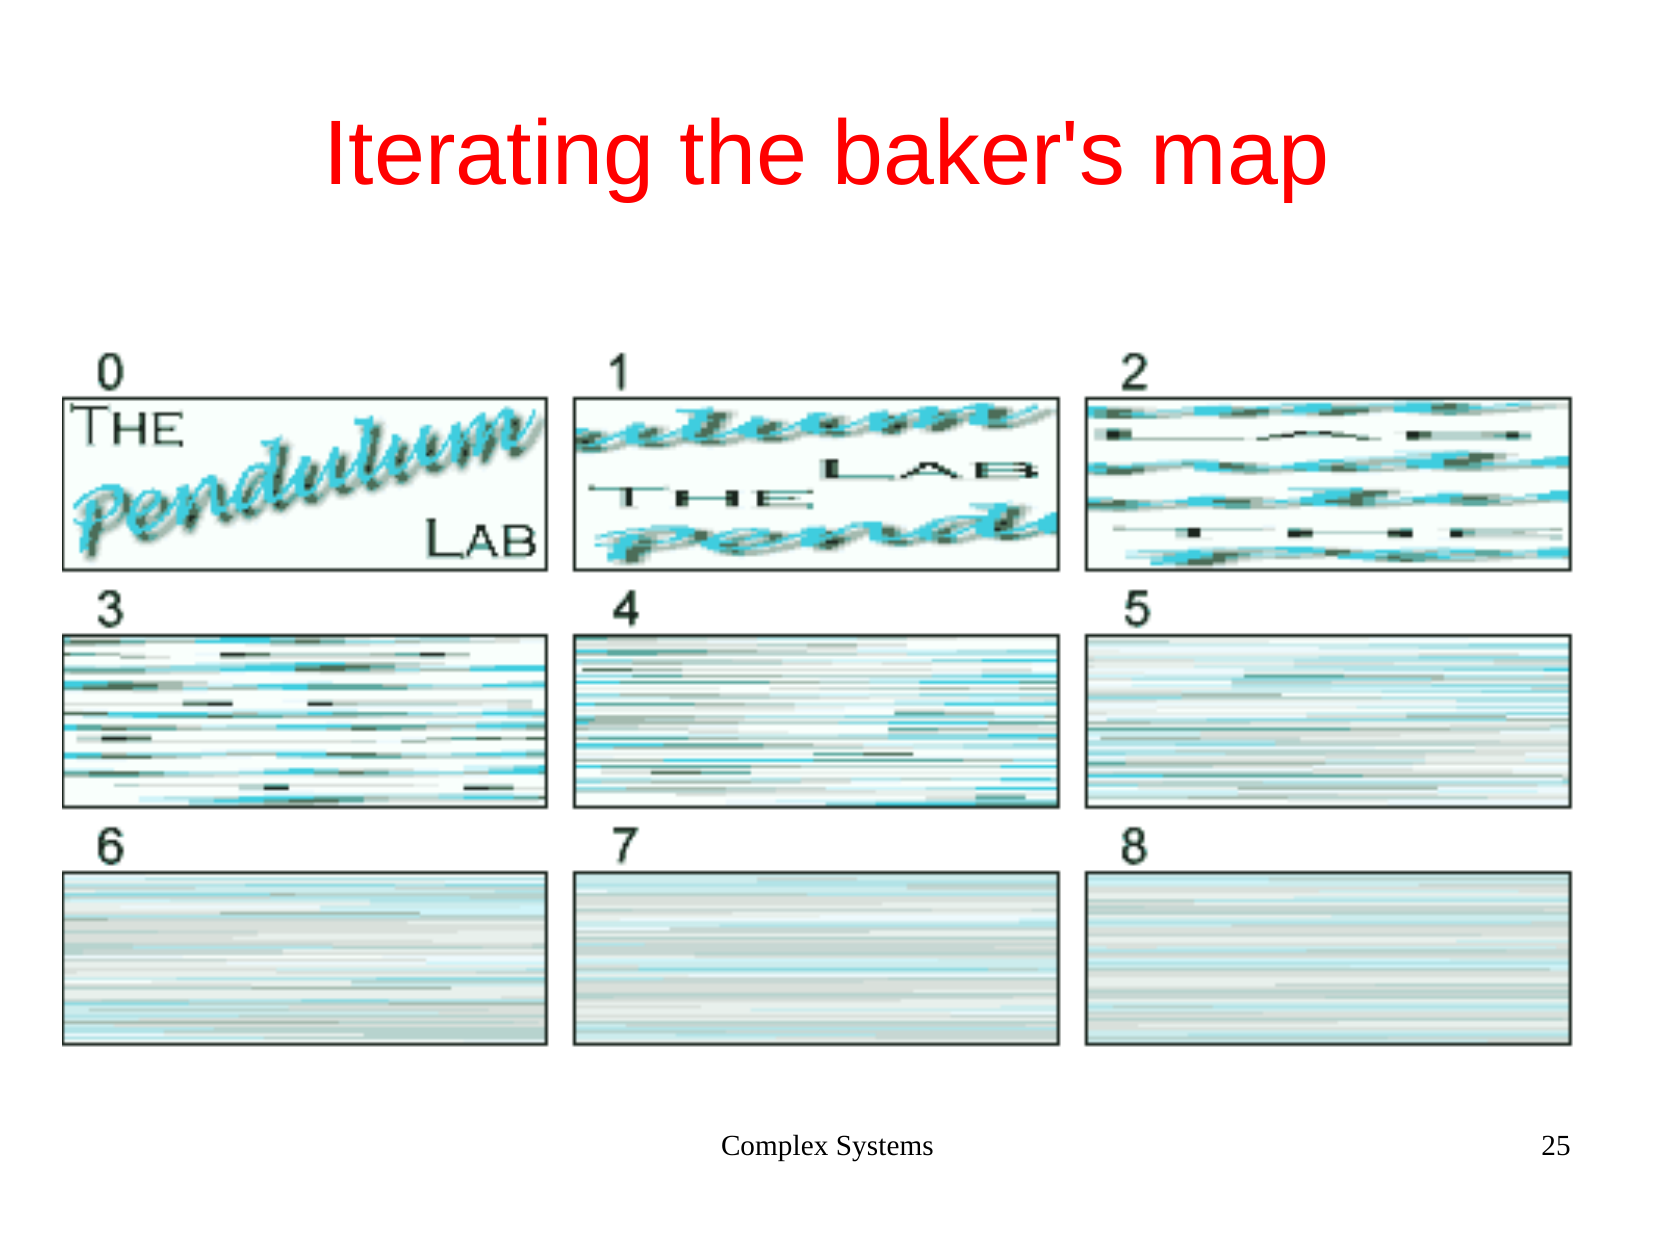

# Iterating the baker's map
Complex Systems
25